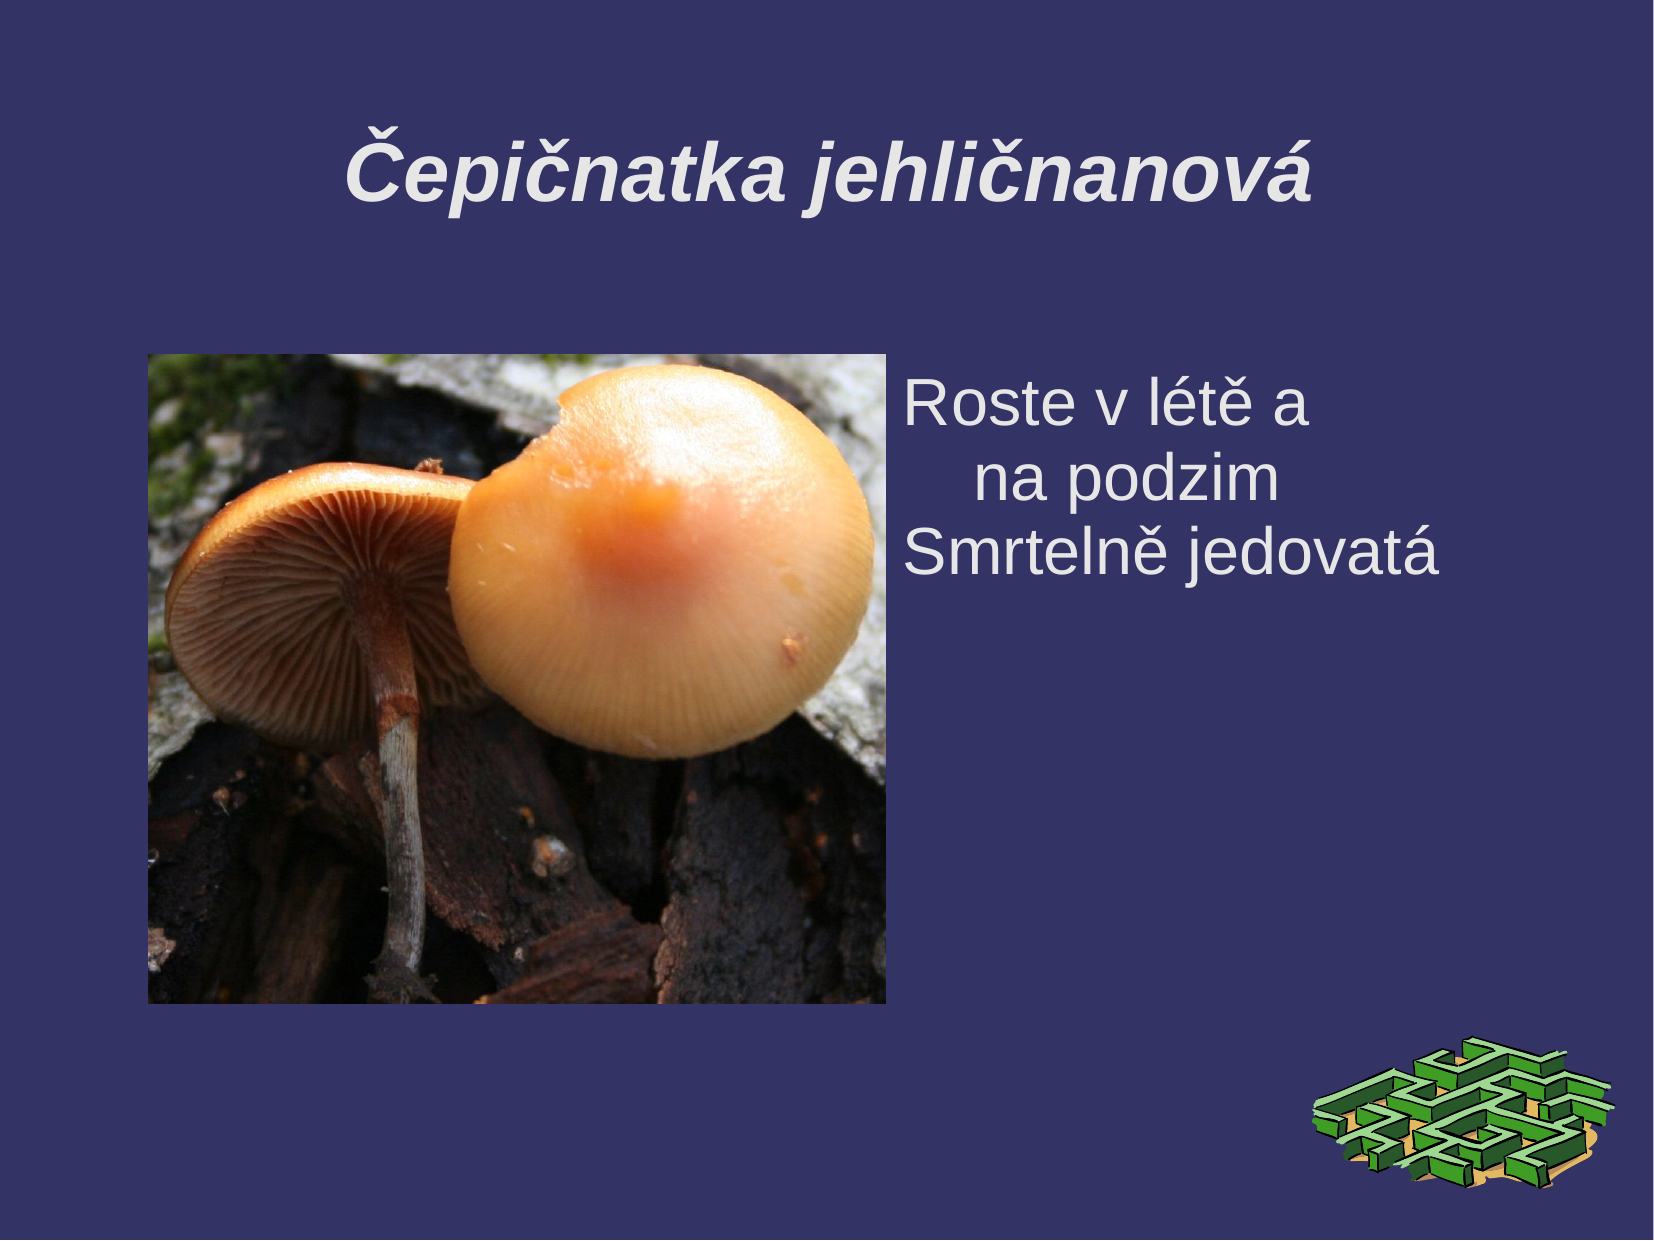

# Čepičnatka jehličnanová
Roste v létě a na podzim
Smrtelně jedovatá